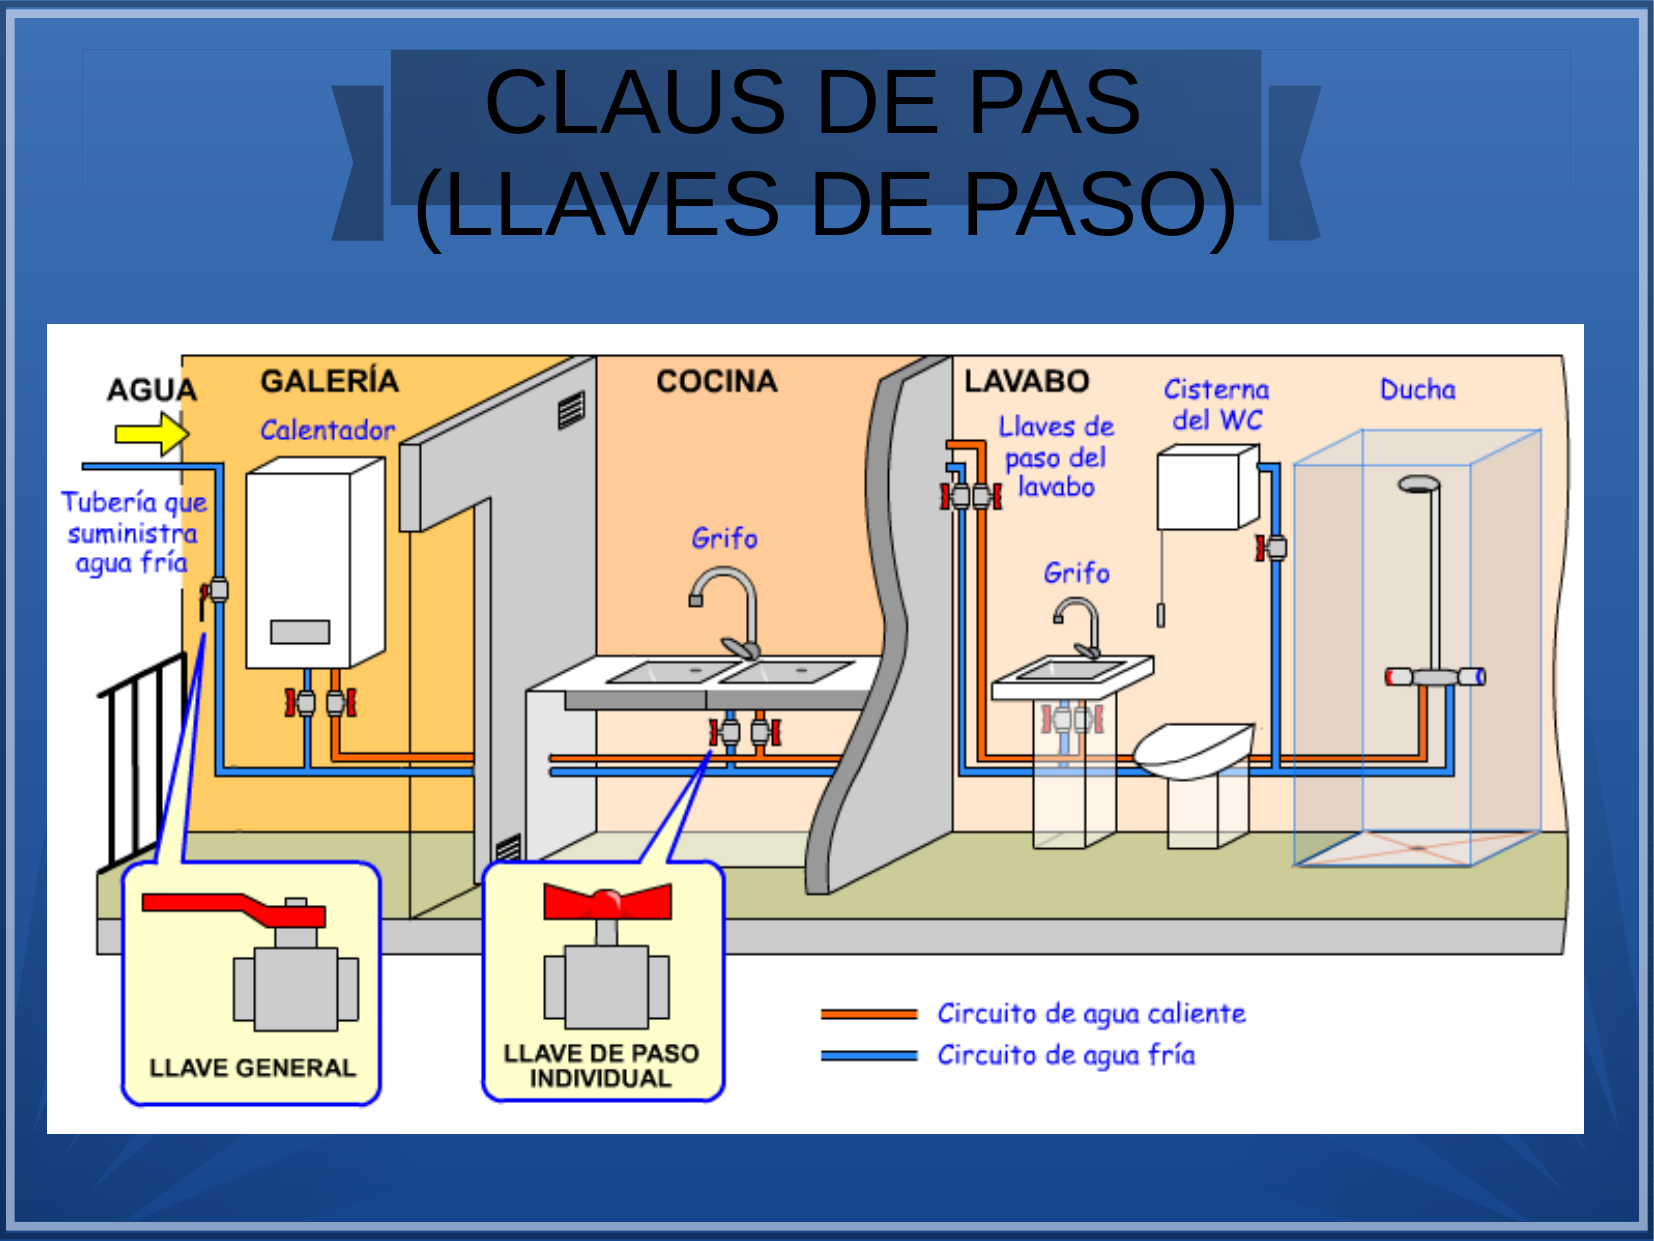

# CLAUS DE PAS (LLAVES DE PASO)